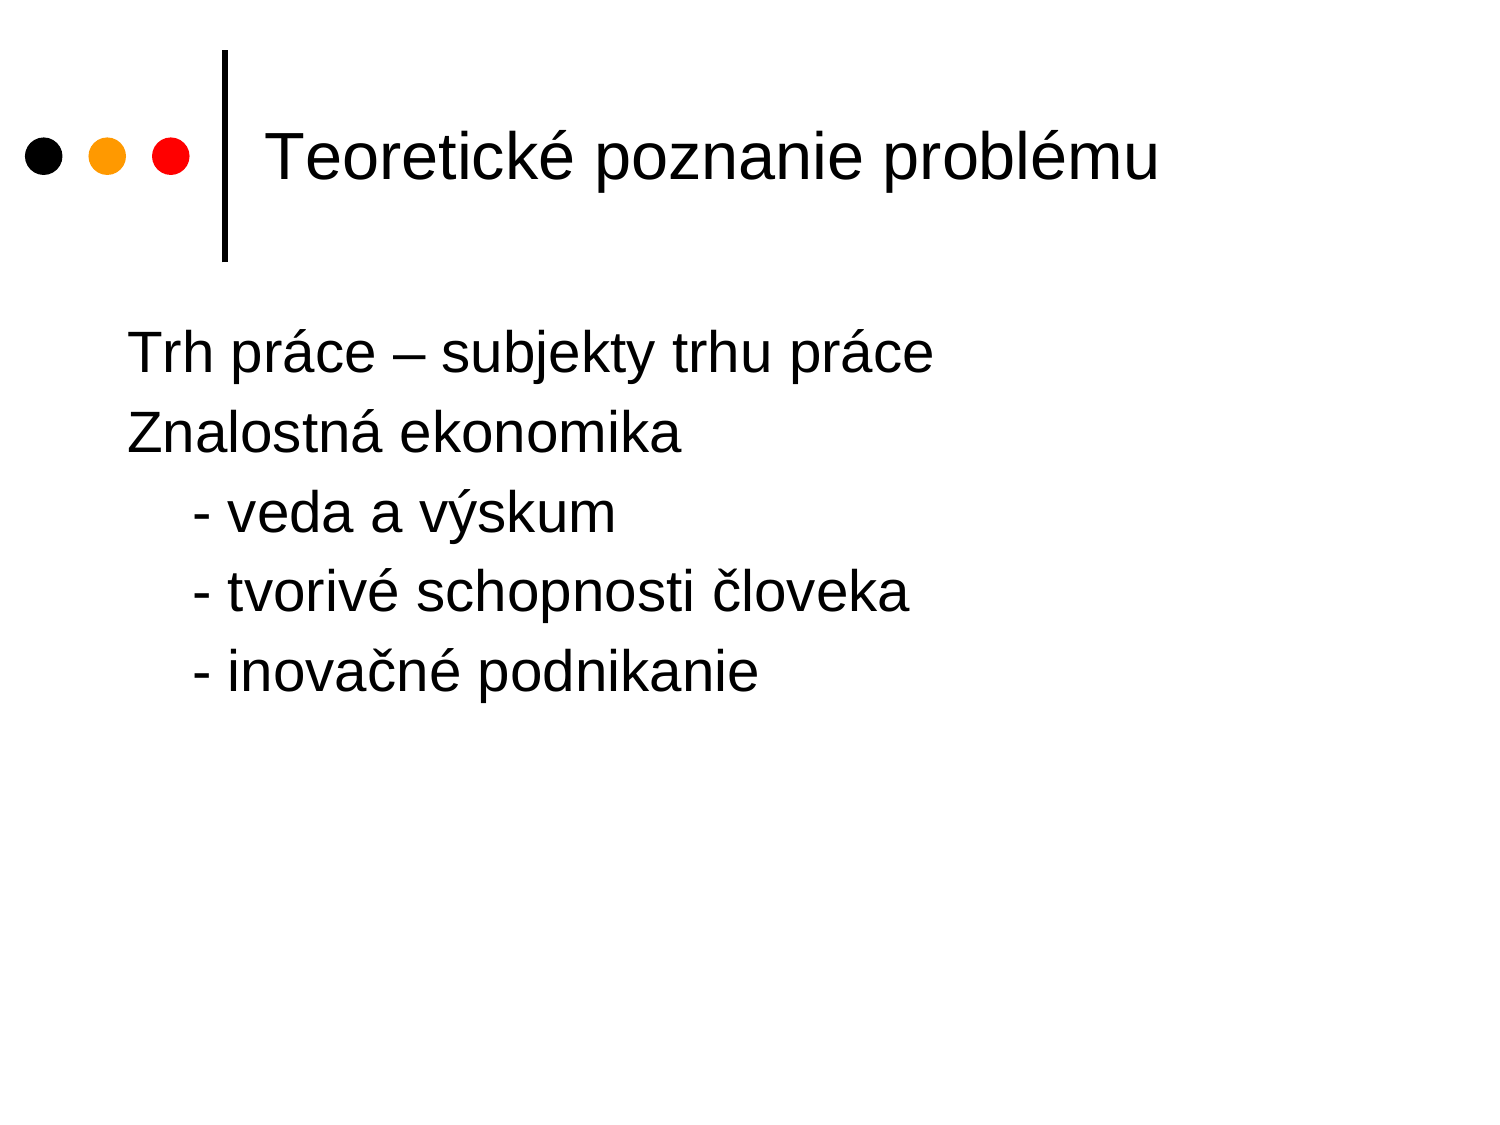

# Teoretické poznanie problému
Trh práce – subjekty trhu práce
Znalostná ekonomika
 - veda a výskum
 - tvorivé schopnosti človeka
 - inovačné podnikanie